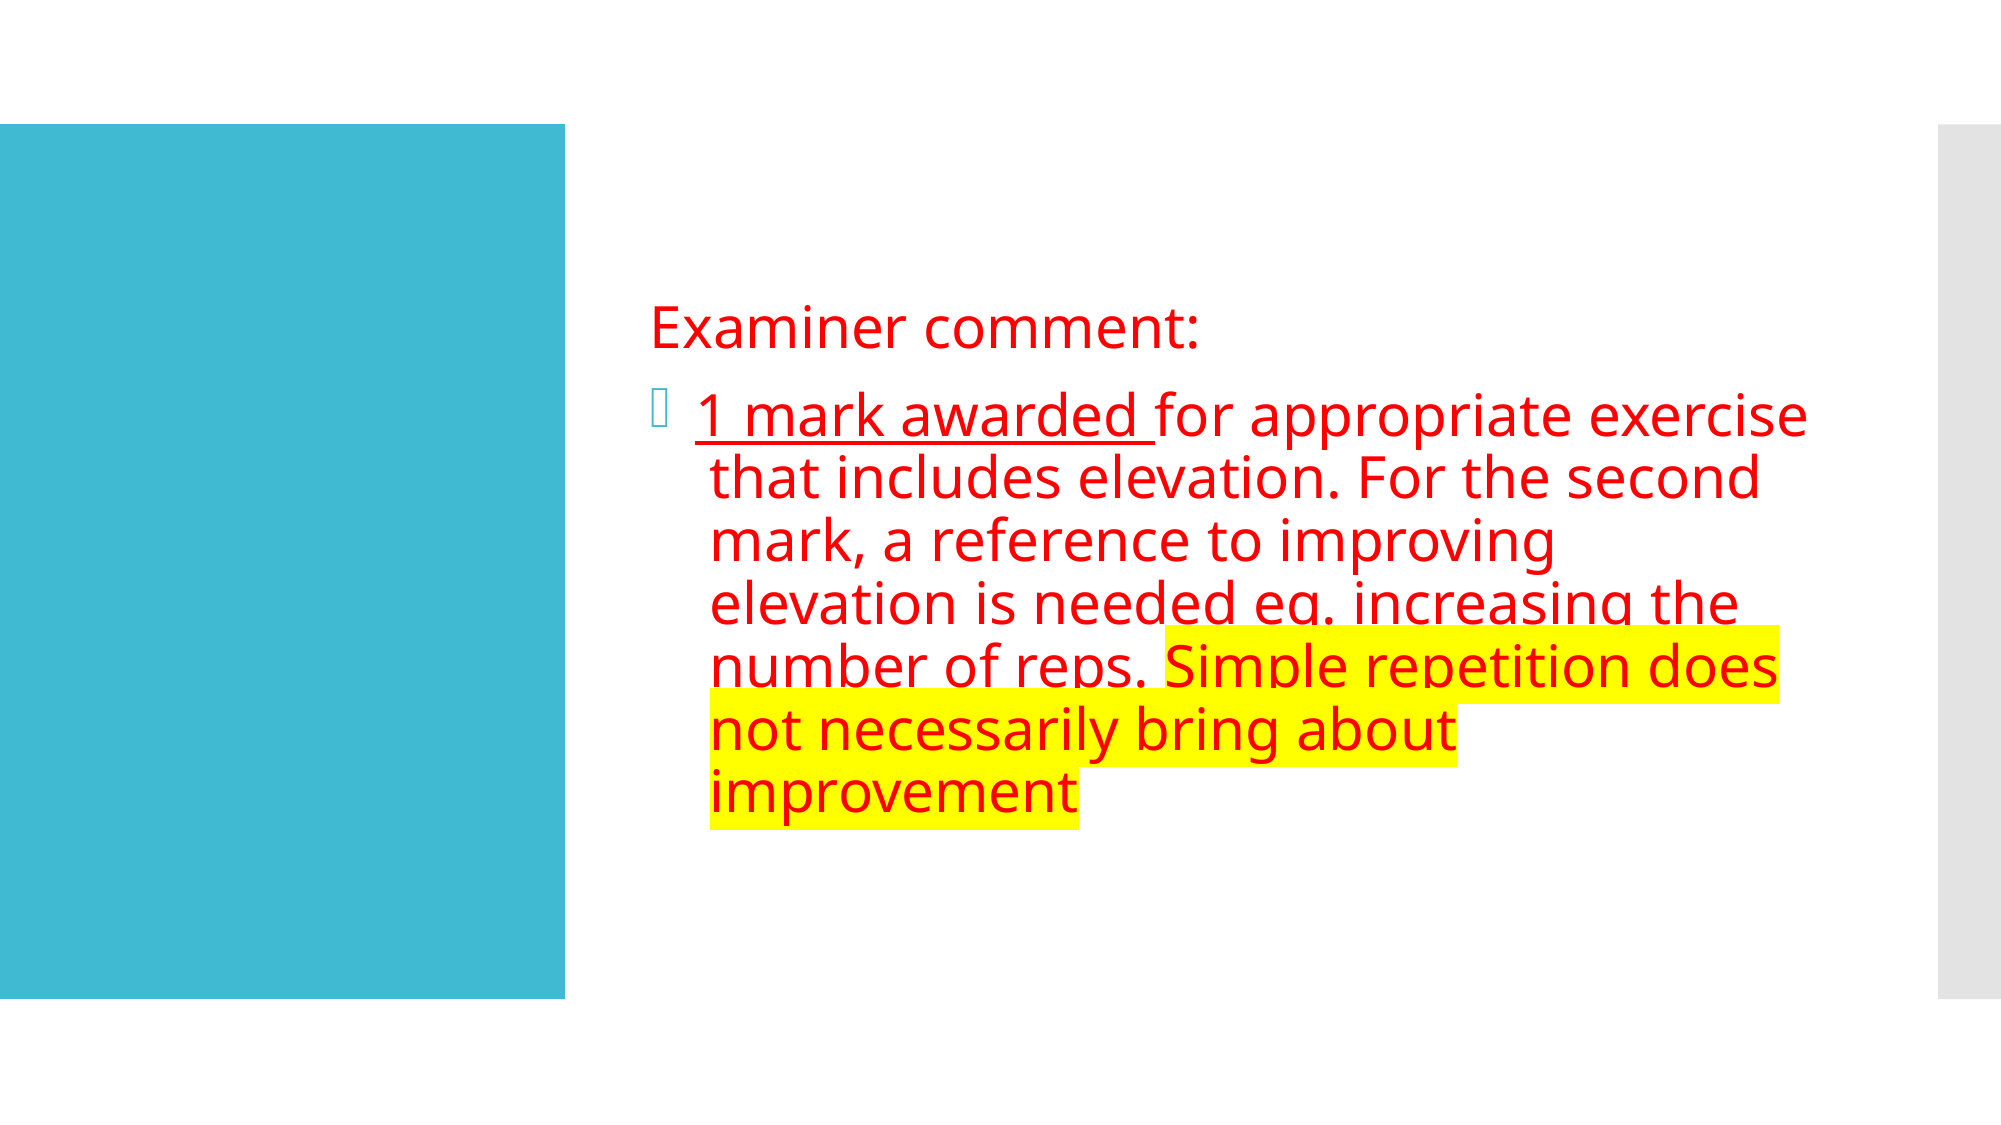

Examiner comment:
 1 mark awarded for appropriate exercise that includes elevation. For the second mark, a reference to improving elevation is needed eg. increasing the number of reps. Simple repetition does not necessarily bring about improvement
#